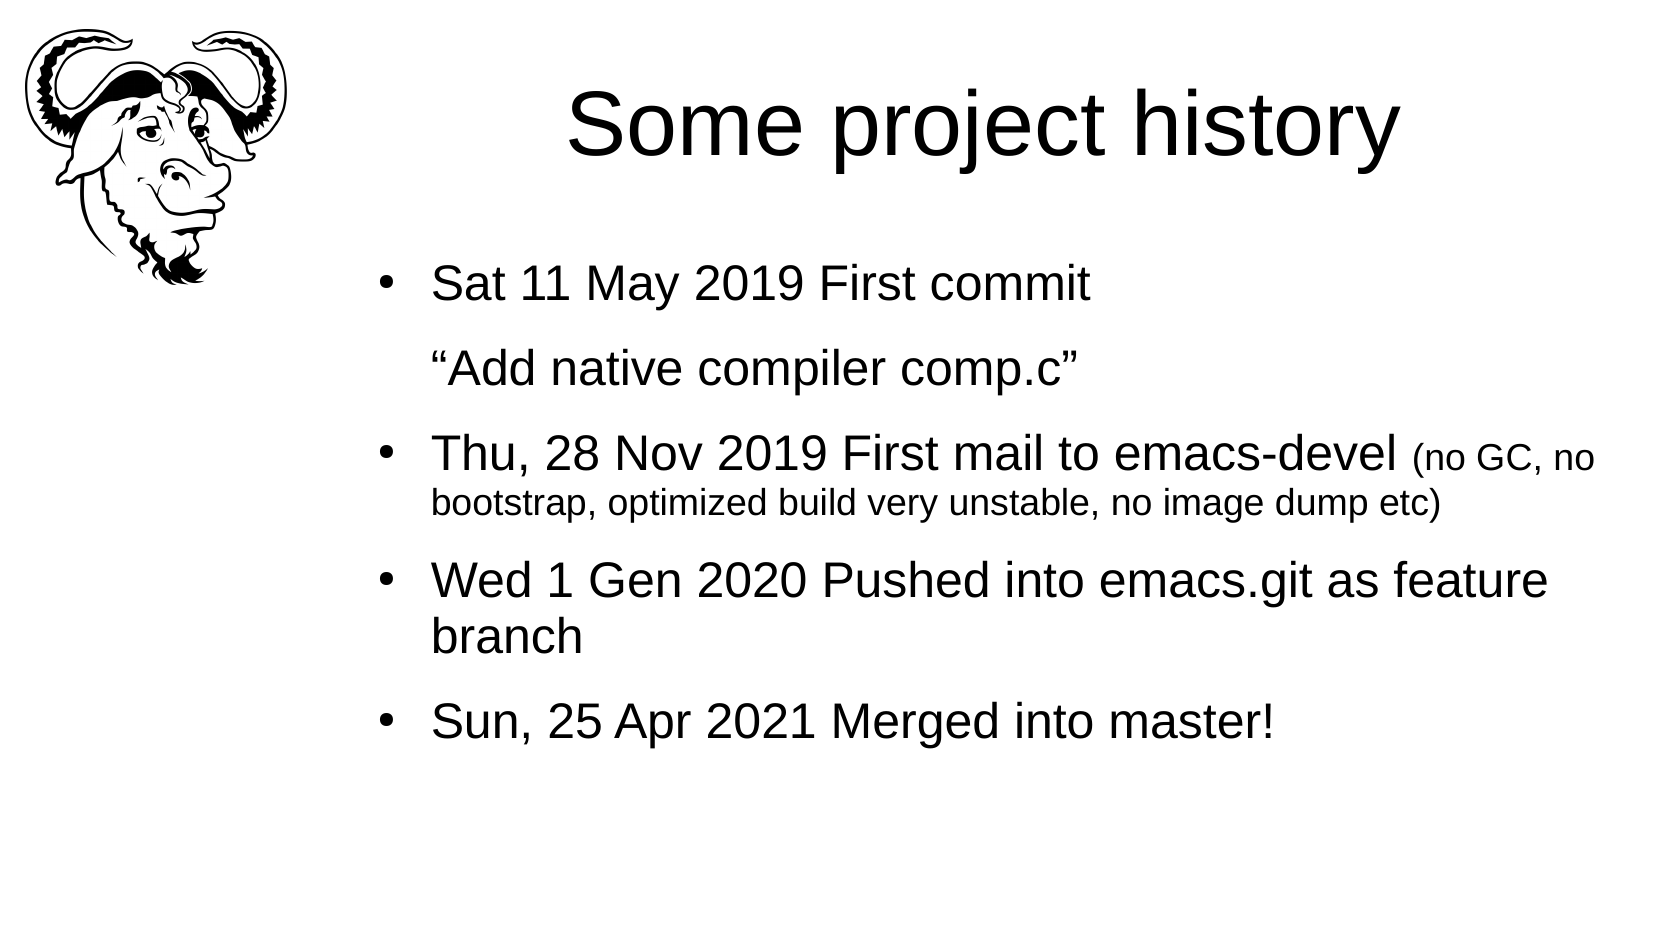

# Some project history
Sat 11 May 2019 First commit
“Add native compiler comp.c”
Thu, 28 Nov 2019 First mail to emacs-devel (no GC, no bootstrap, optimized build very unstable, no image dump etc)
Wed 1 Gen 2020 Pushed into emacs.git as feature branch
Sun, 25 Apr 2021 Merged into master!